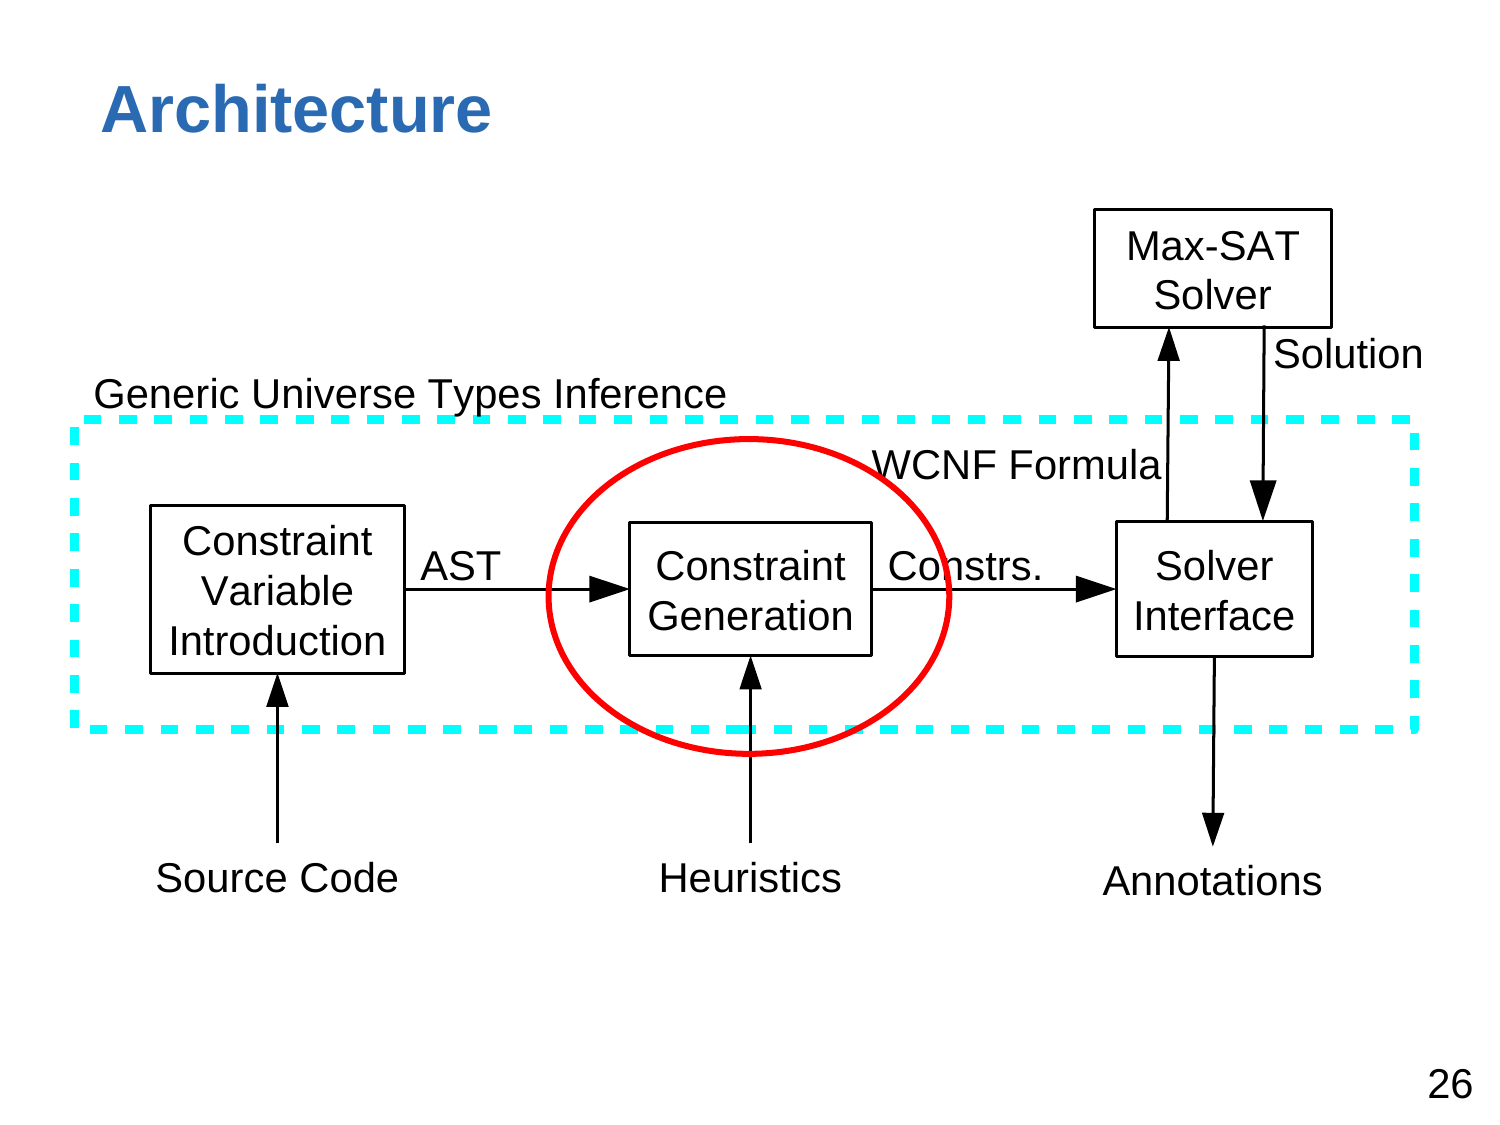

# Architecture
Max-SAT
Solver
Solution
Generic Universe Types Inference
WCNF Formula
Constraint
Variable
Introduction
Solver
Interface
Constraint
Generation
Source Code
Heuristics
Annotations
26